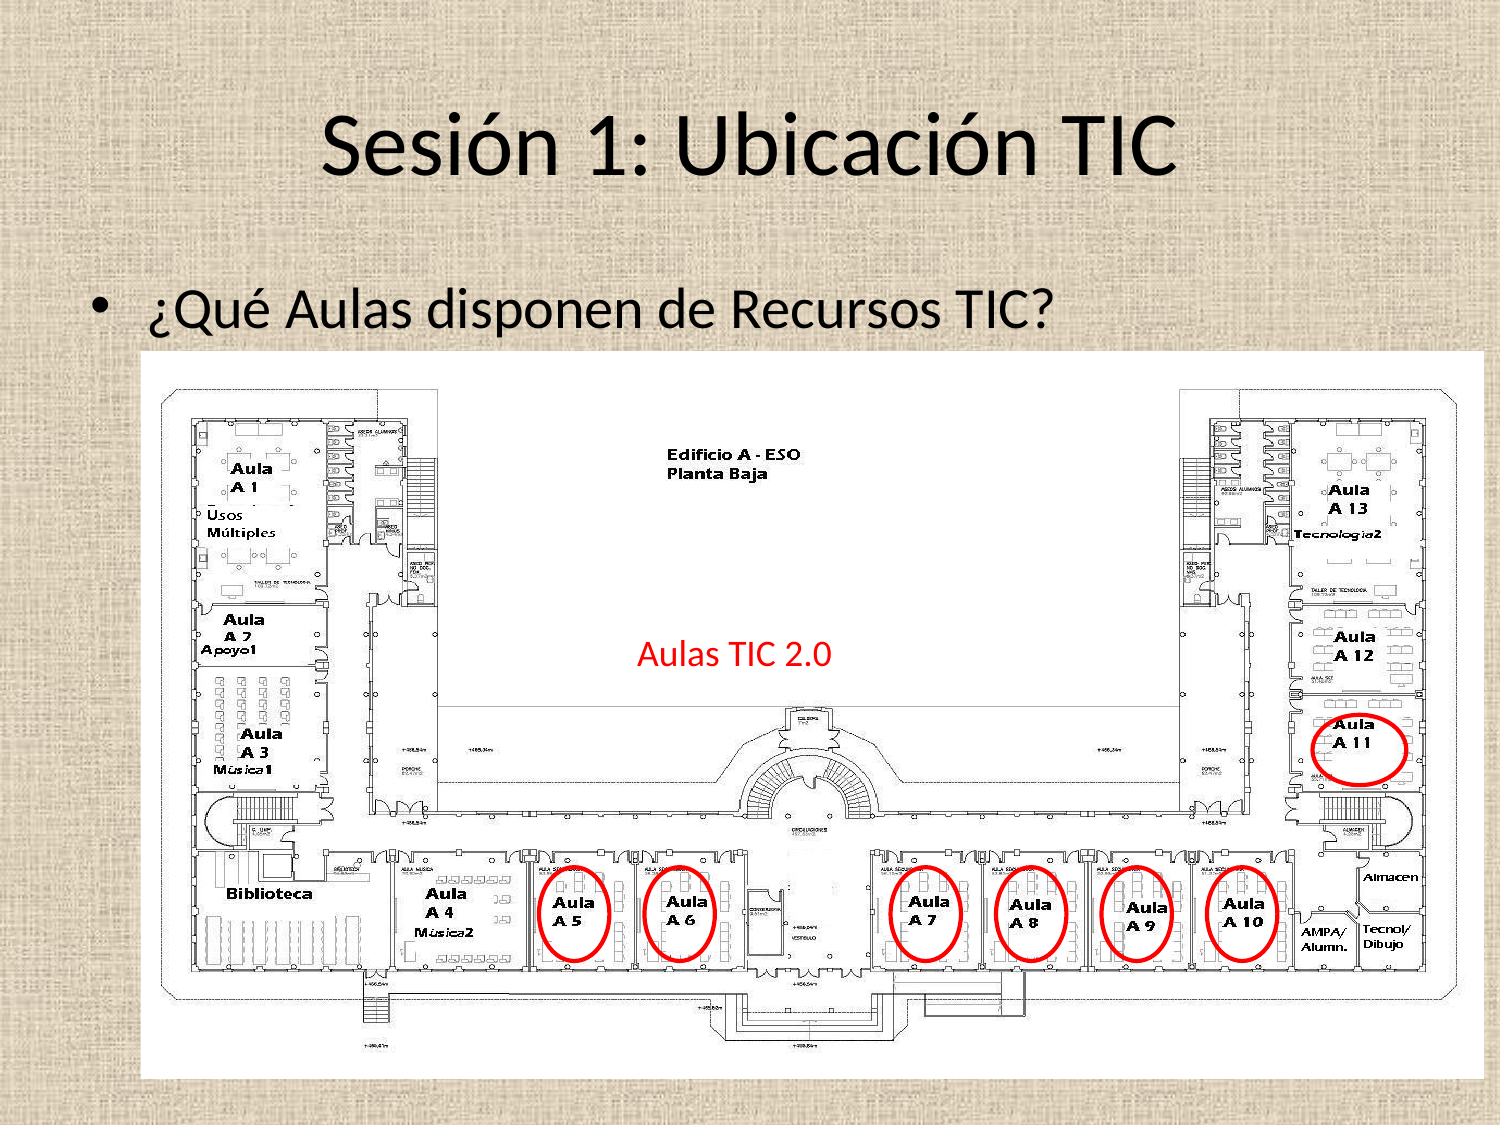

# Sesión 1: Ubicación TIC
¿Qué Aulas disponen de Recursos TIC?
Aulas TIC 2.0